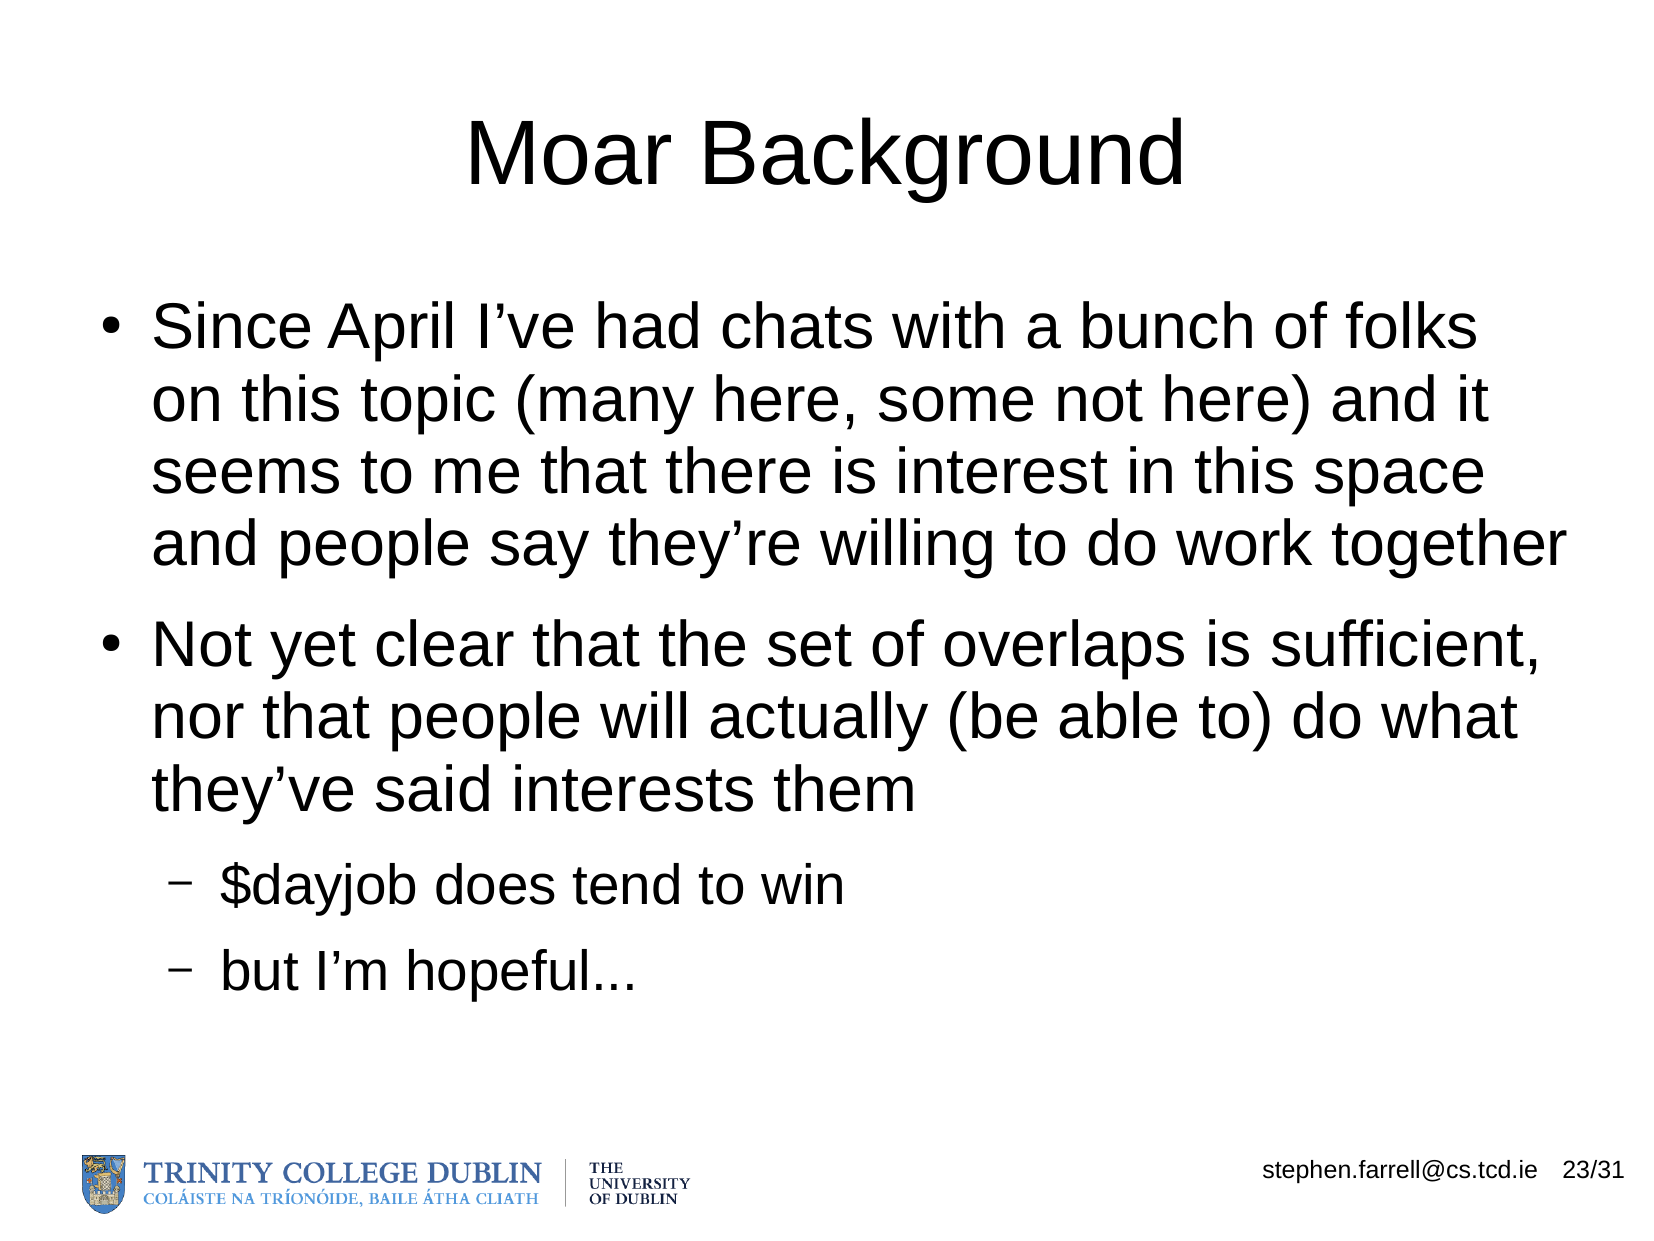

# Moar Background
Since April I’ve had chats with a bunch of folks on this topic (many here, some not here) and it seems to me that there is interest in this space and people say they’re willing to do work together
Not yet clear that the set of overlaps is sufficient, nor that people will actually (be able to) do what they’ve said interests them
$dayjob does tend to win
but I’m hopeful...